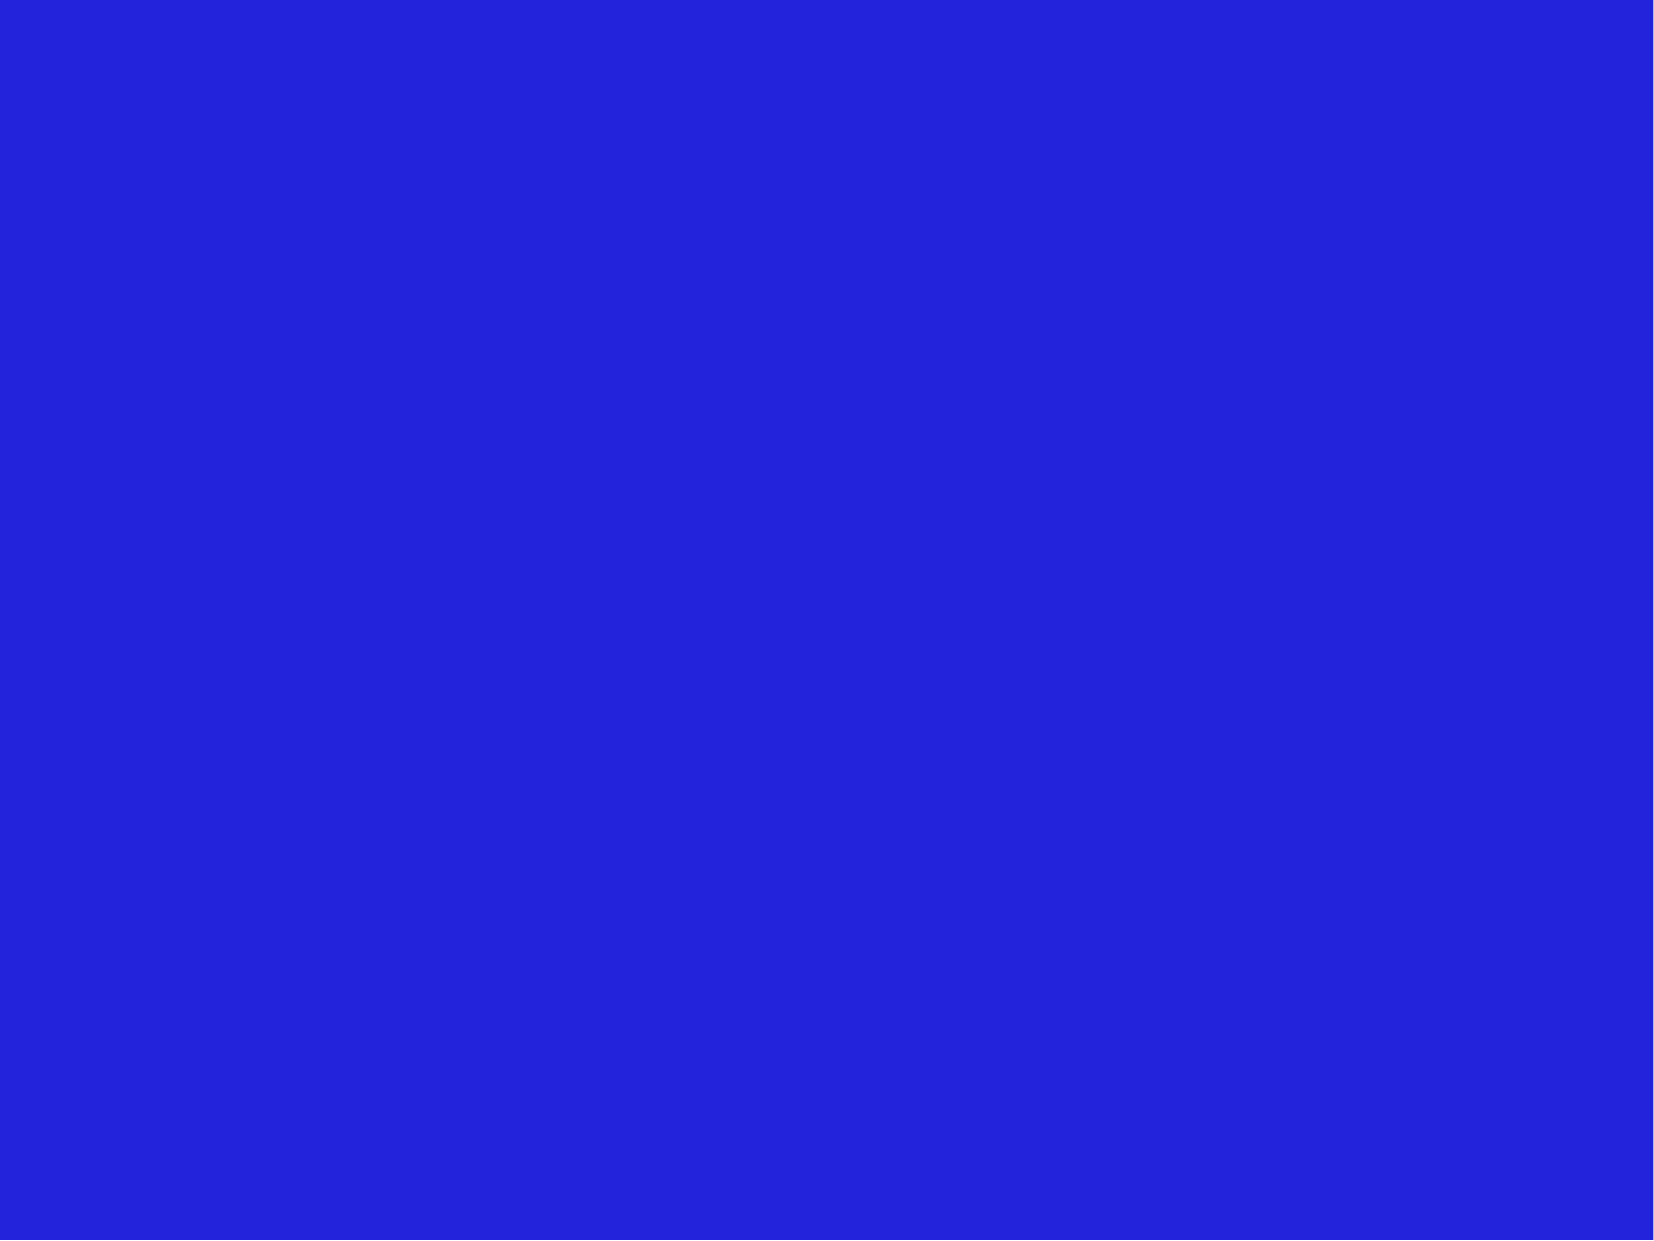

Comment vider une
bouteille le plus vite possible?